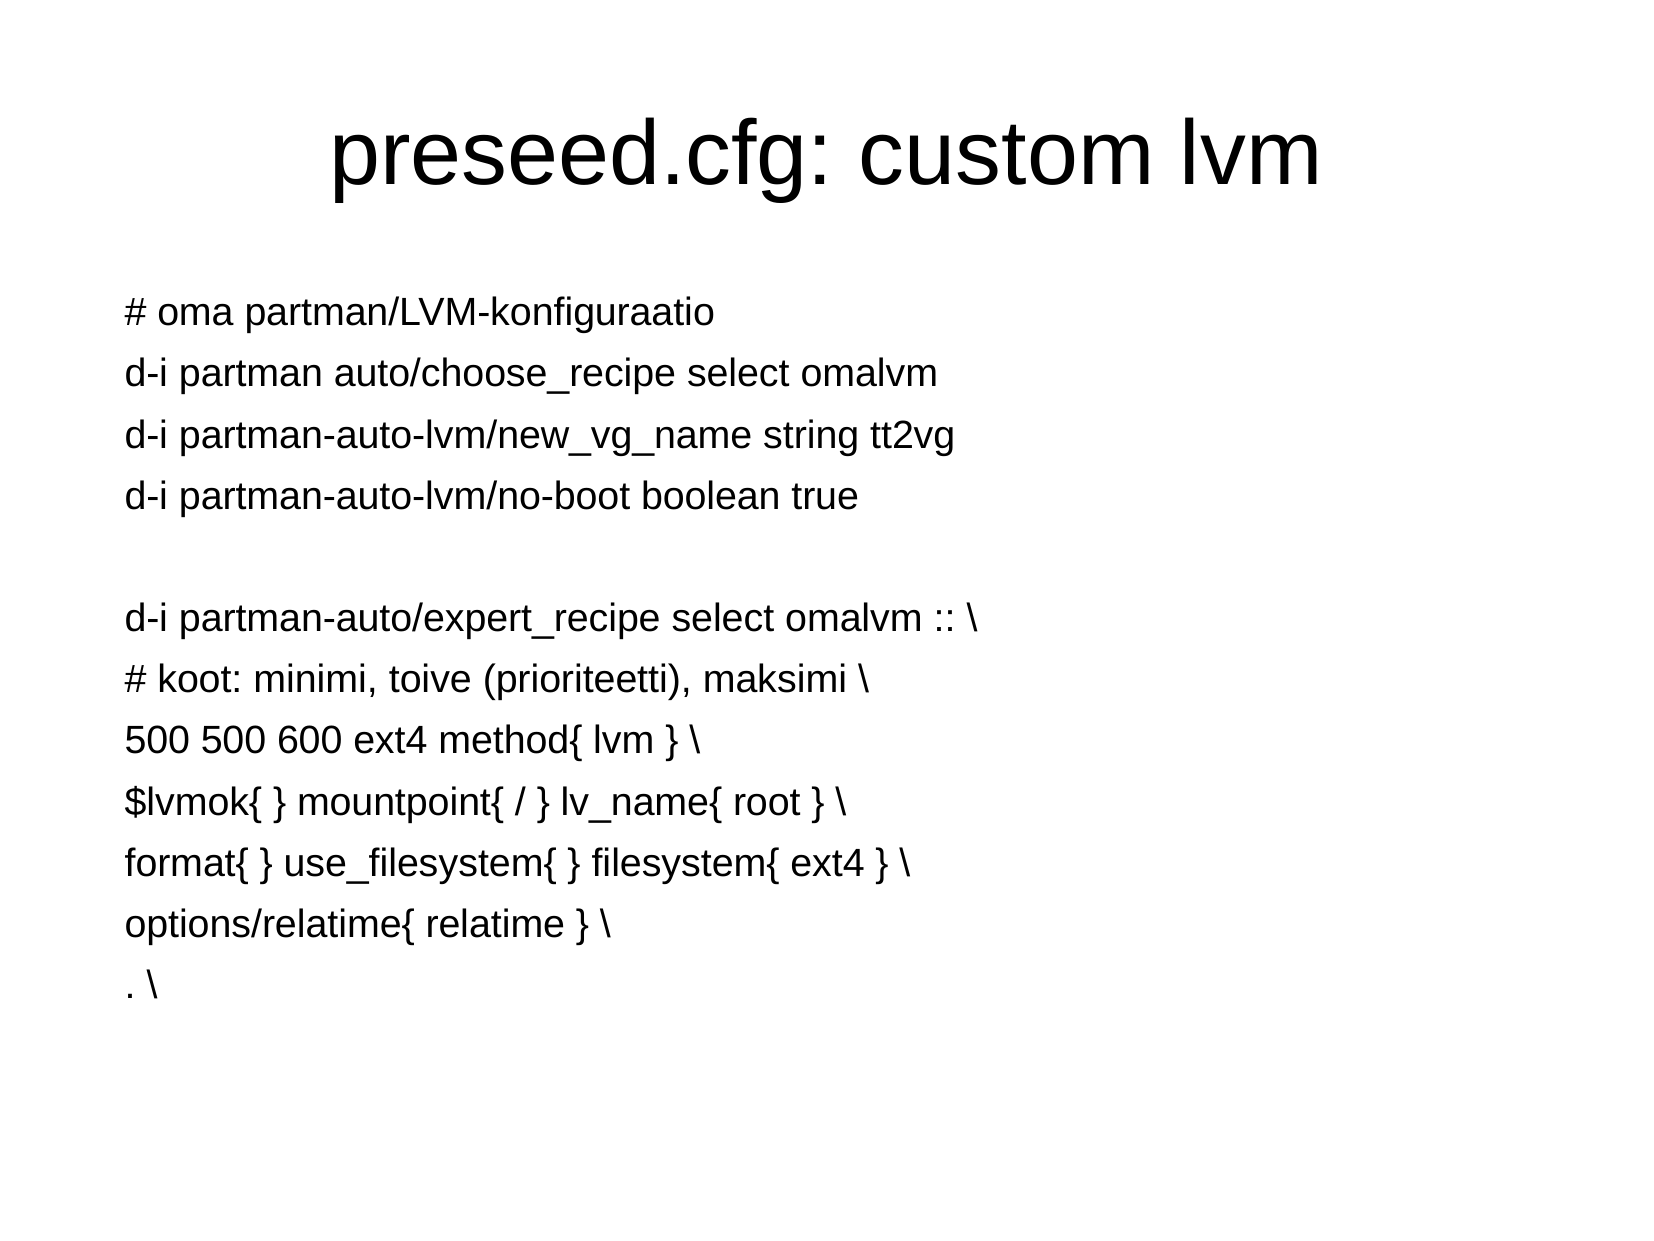

# preseed.cfg: custom lvm
# oma partman/LVM-konfiguraatio
d-i partman auto/choose_recipe select omalvm
d-i partman-auto-lvm/new_vg_name string tt2vg
d-i partman-auto-lvm/no-boot boolean true
d-i partman-auto/expert_recipe select omalvm :: \
# koot: minimi, toive (prioriteetti), maksimi \
500 500 600 ext4 method{ lvm } \
$lvmok{ } mountpoint{ / } lv_name{ root } \
format{ } use_filesystem{ } filesystem{ ext4 } \
options/relatime{ relatime } \
. \